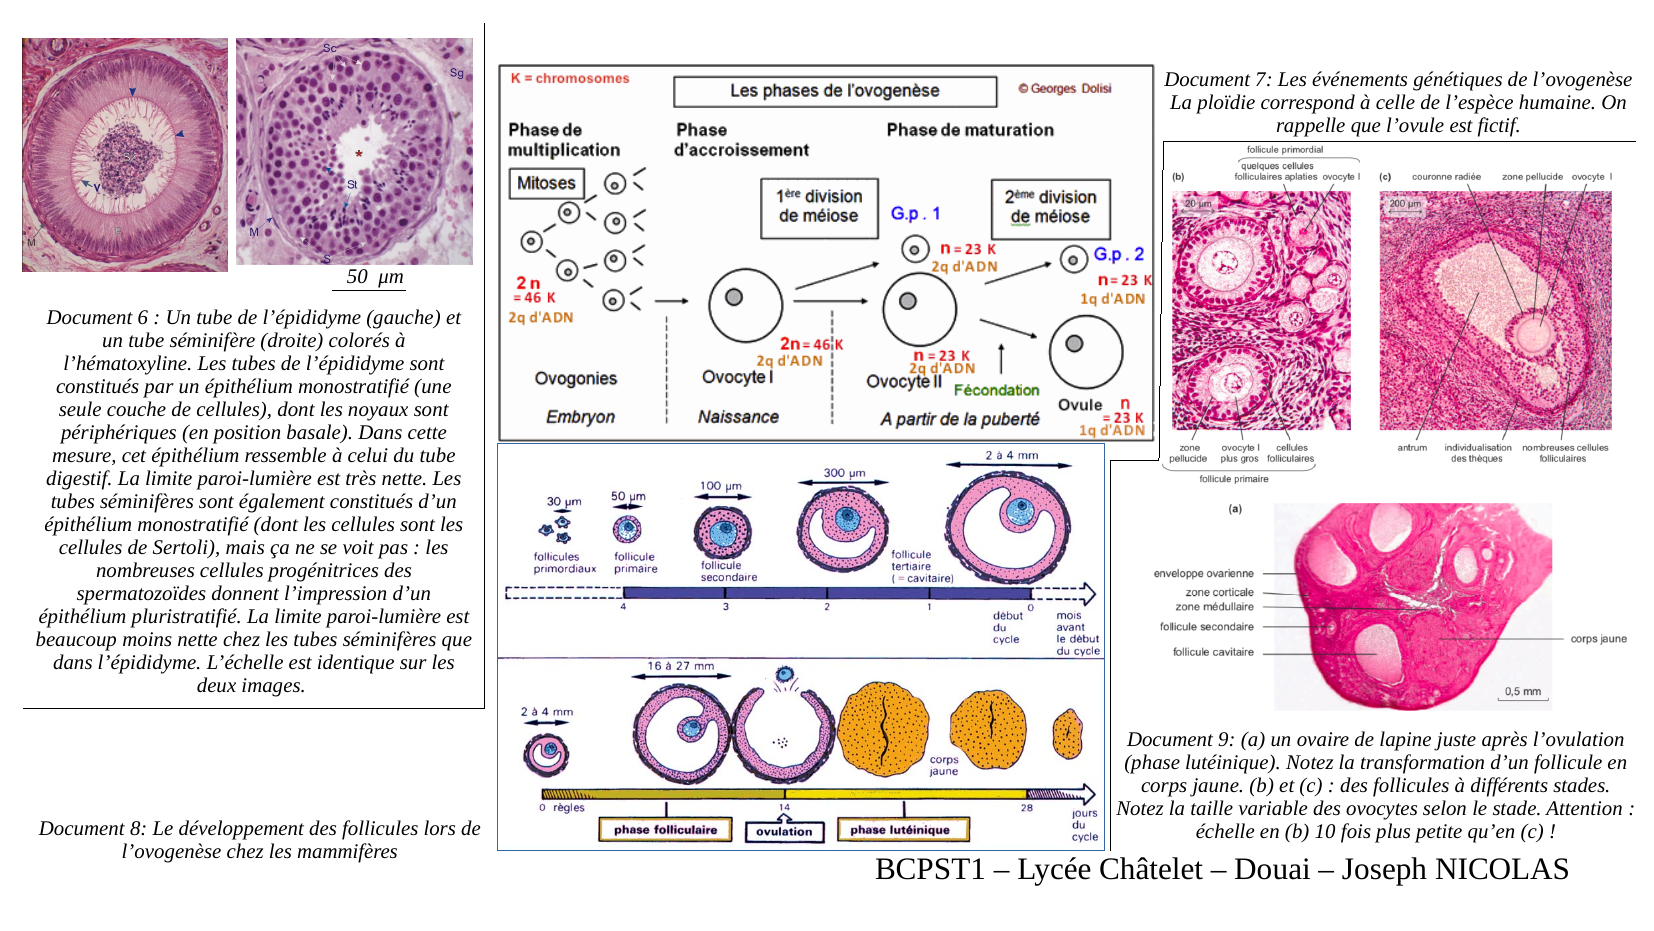

Document 7: Les événements génétiques de l’ovogenèse
La ploïdie correspond à celle de l’espèce humaine. On rappelle que l’ovule est fictif.
50 μm
Document 6 : Un tube de l’épididyme (gauche) et un tube séminifère (droite) colorés à l’hématoxyline. Les tubes de l’épididyme sont constitués par un épithélium monostratifié (une seule couche de cellules), dont les noyaux sont périphériques (en position basale). Dans cette mesure, cet épithélium ressemble à celui du tube digestif. La limite paroi-lumière est très nette. Les tubes séminifères sont également constitués d’un épithélium monostratifié (dont les cellules sont les cellules de Sertoli), mais ça ne se voit pas : les nombreuses cellules progénitrices des spermatozoïdes donnent l’impression d’un épithélium pluristratifié. La limite paroi-lumière est beaucoup moins nette chez les tubes séminifères que dans l’épididyme. L’échelle est identique sur les deux images.
Document 9: (a) un ovaire de lapine juste après l’ovulation (phase lutéinique). Notez la transformation d’un follicule en corps jaune. (b) et (c) : des follicules à différents stades. Notez la taille variable des ovocytes selon le stade. Attention : échelle en (b) 10 fois plus petite qu’en (c) !
Document 8: Le développement des follicules lors de l’ovogenèse chez les mammifères
BCPST1 – Lycée Châtelet – Douai – Joseph NICOLAS